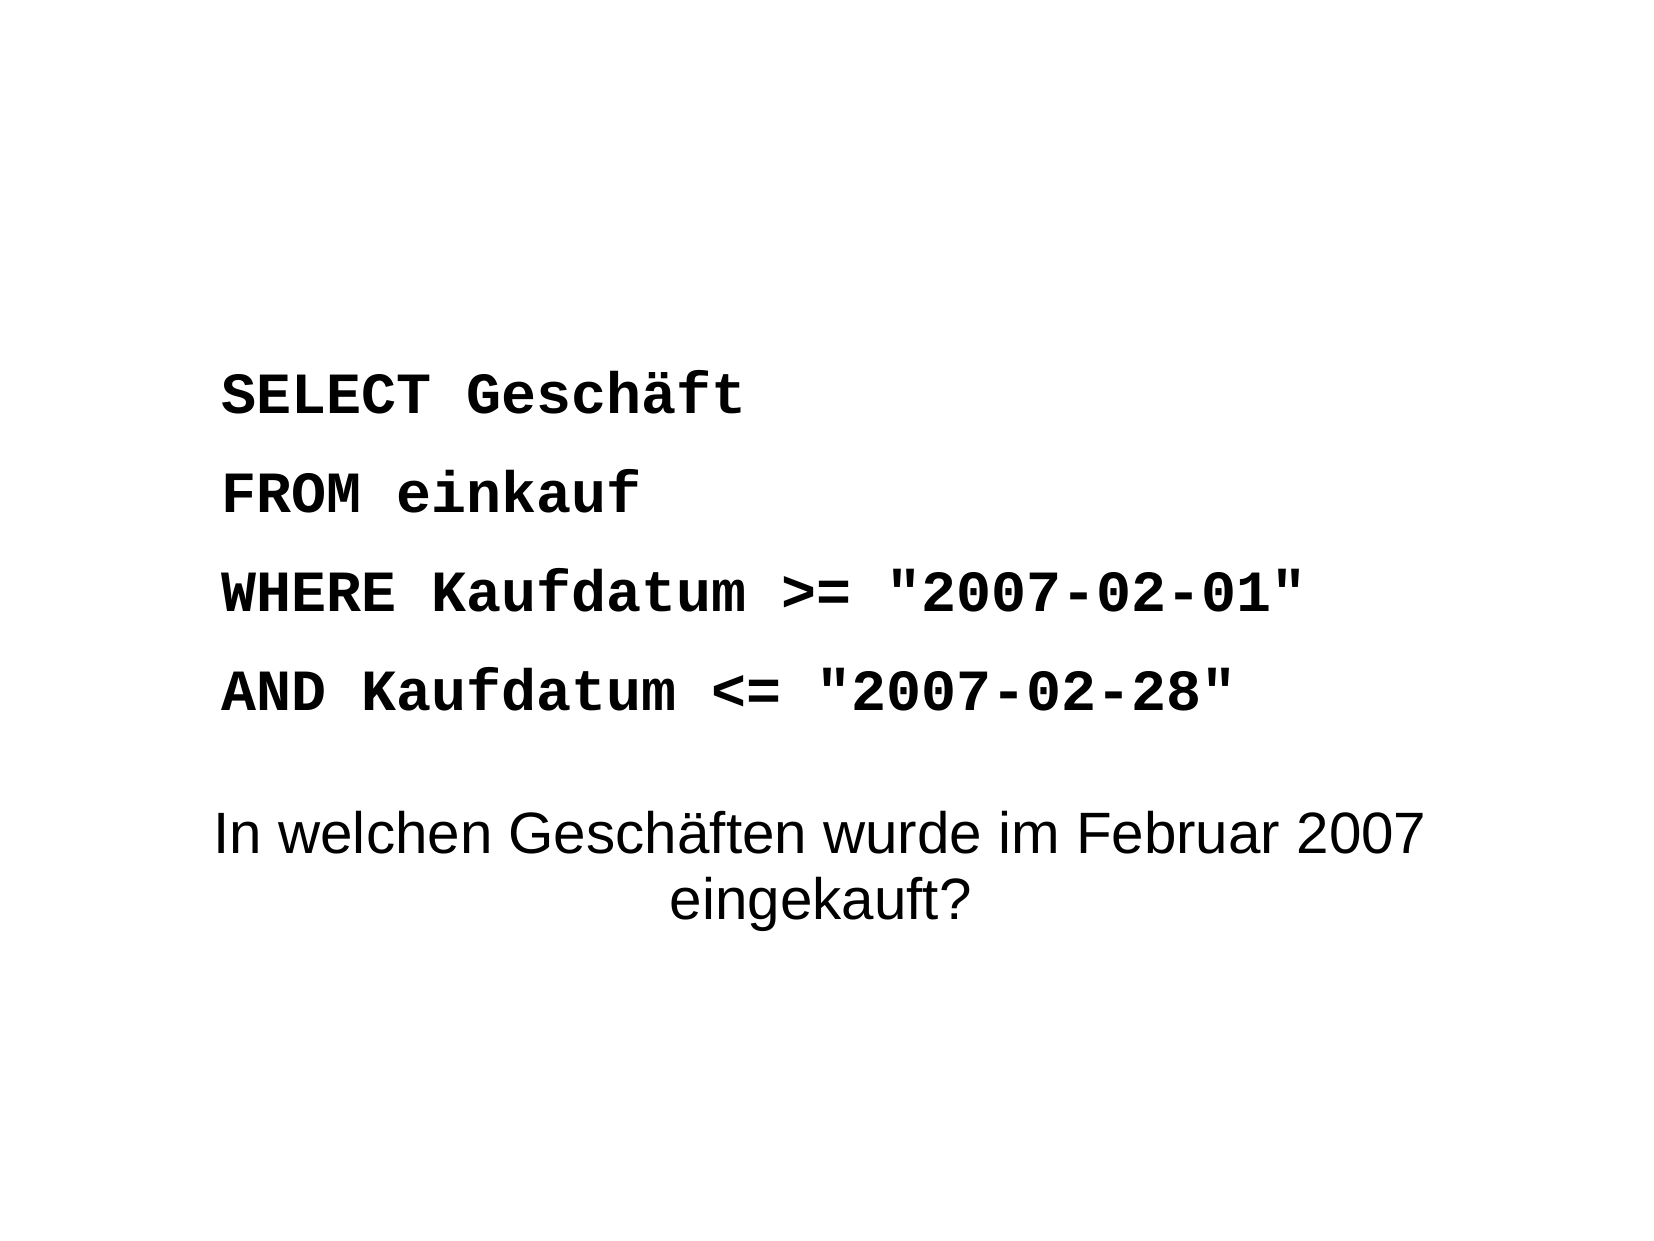

SELECT Geschäft
FROM einkauf
WHERE Kaufdatum >= "2007-02-01"
AND Kaufdatum <= "2007-02-28"
# In welchen Geschäften wurde im Februar 2007 eingekauft?